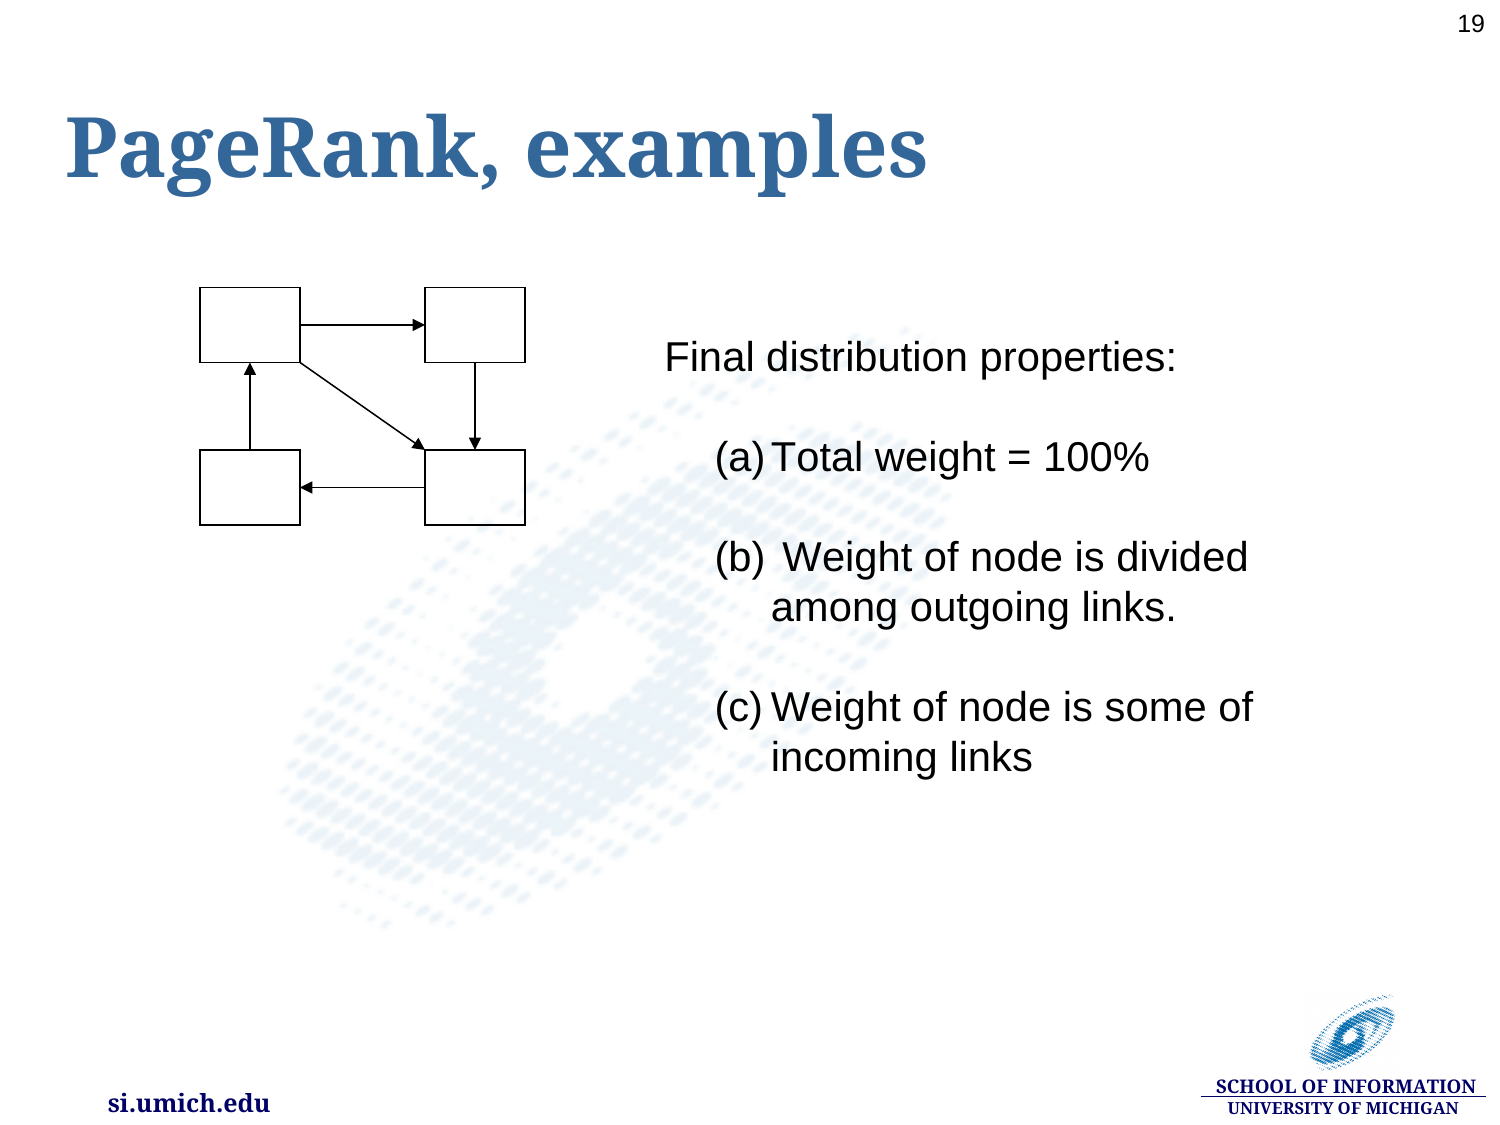

# PageRank, examples
Final distribution properties:
Total weight = 100%
 Weight of node is divided among outgoing links.
Weight of node is some of incoming links